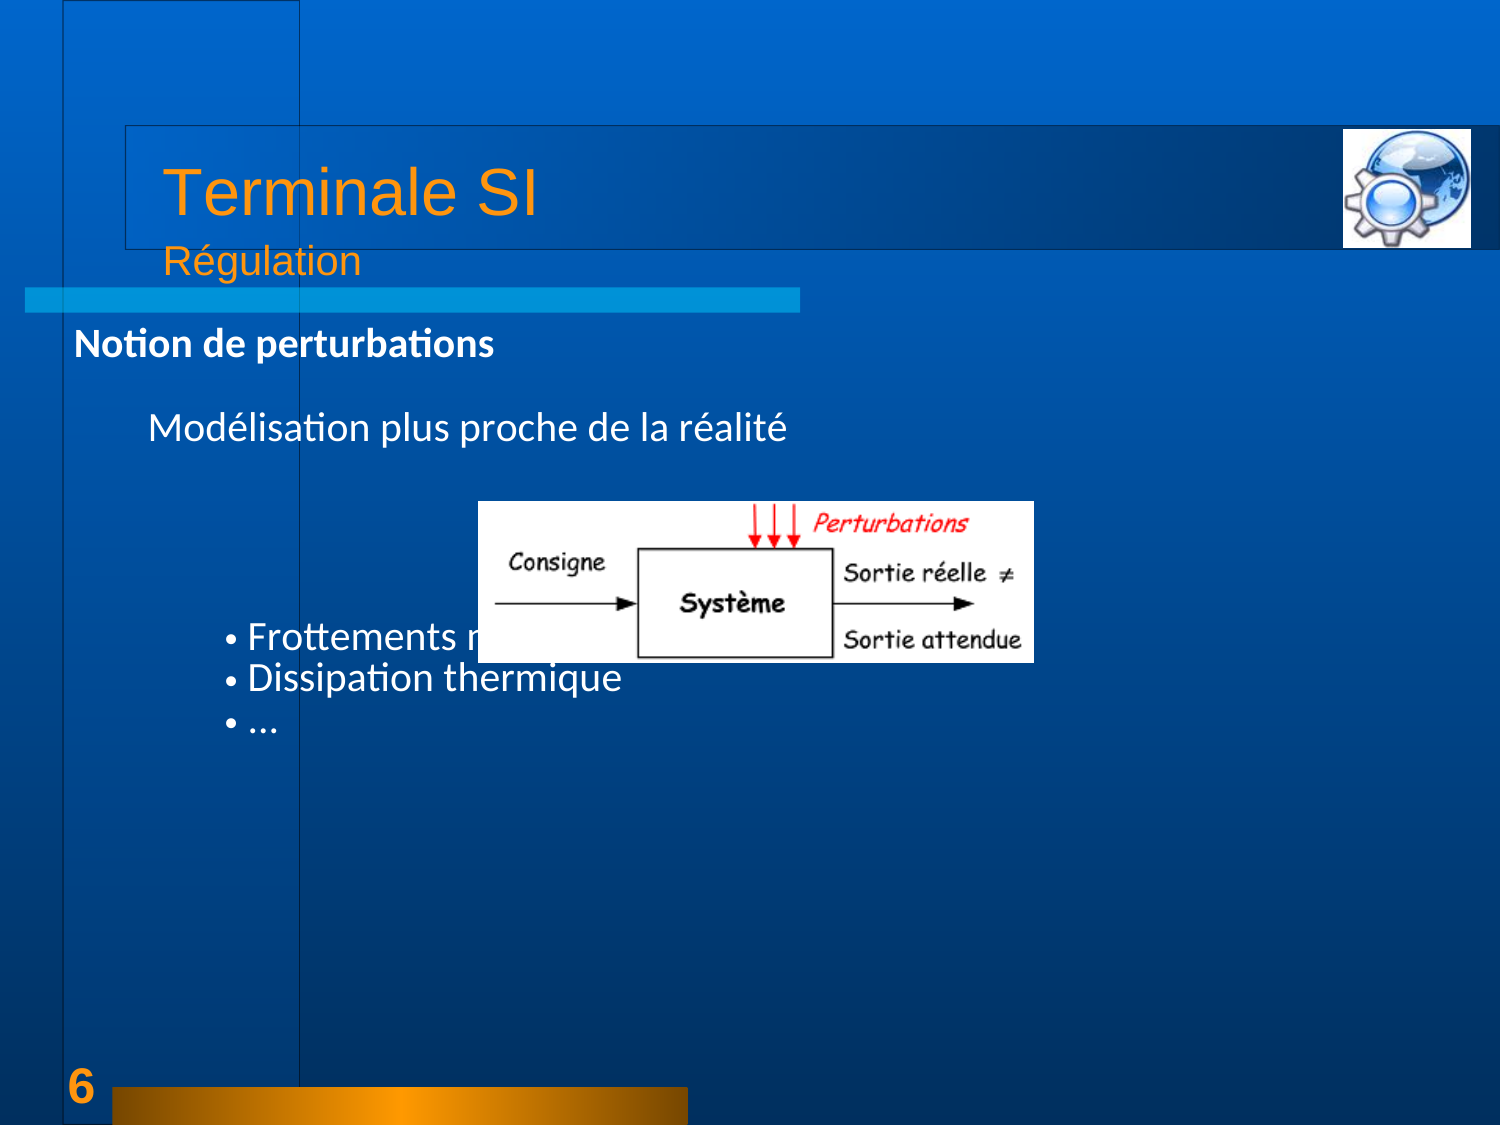

Notion de perturbations
	Modélisation plus proche de la réalité
 Frottements mécanique
 Dissipation thermique
 ...